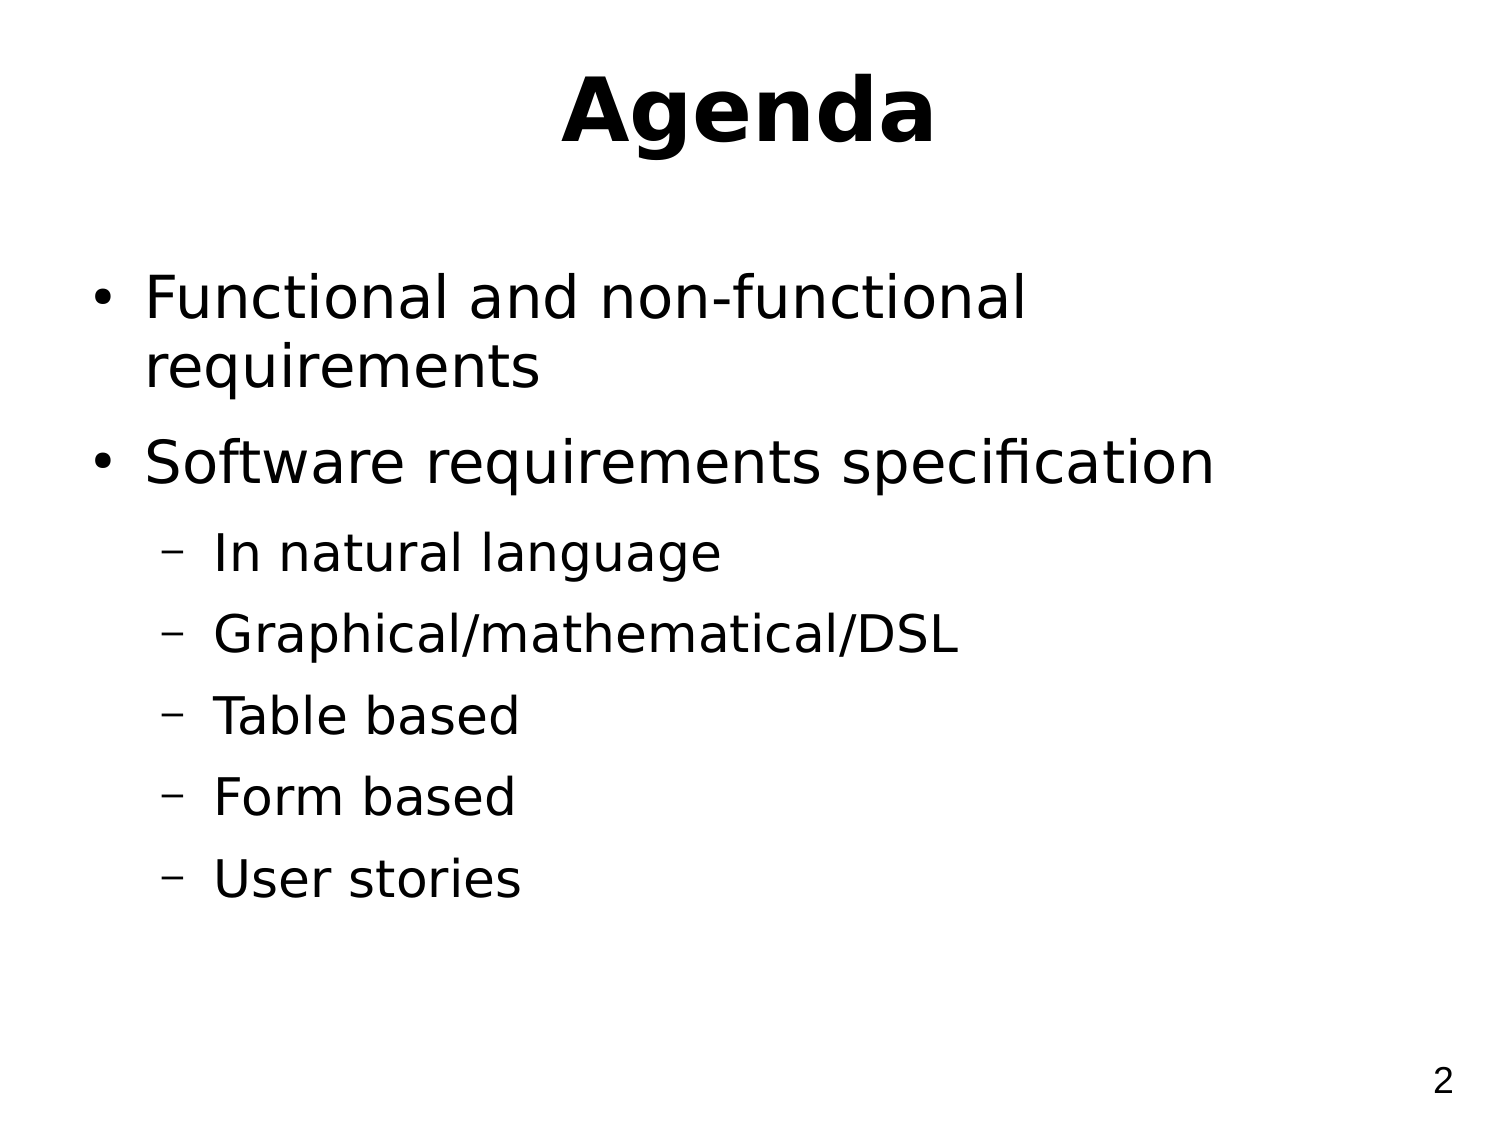

# Agenda
Functional and non-functional requirements
Software requirements specification
In natural language
Graphical/mathematical/DSL
Table based
Form based
User stories